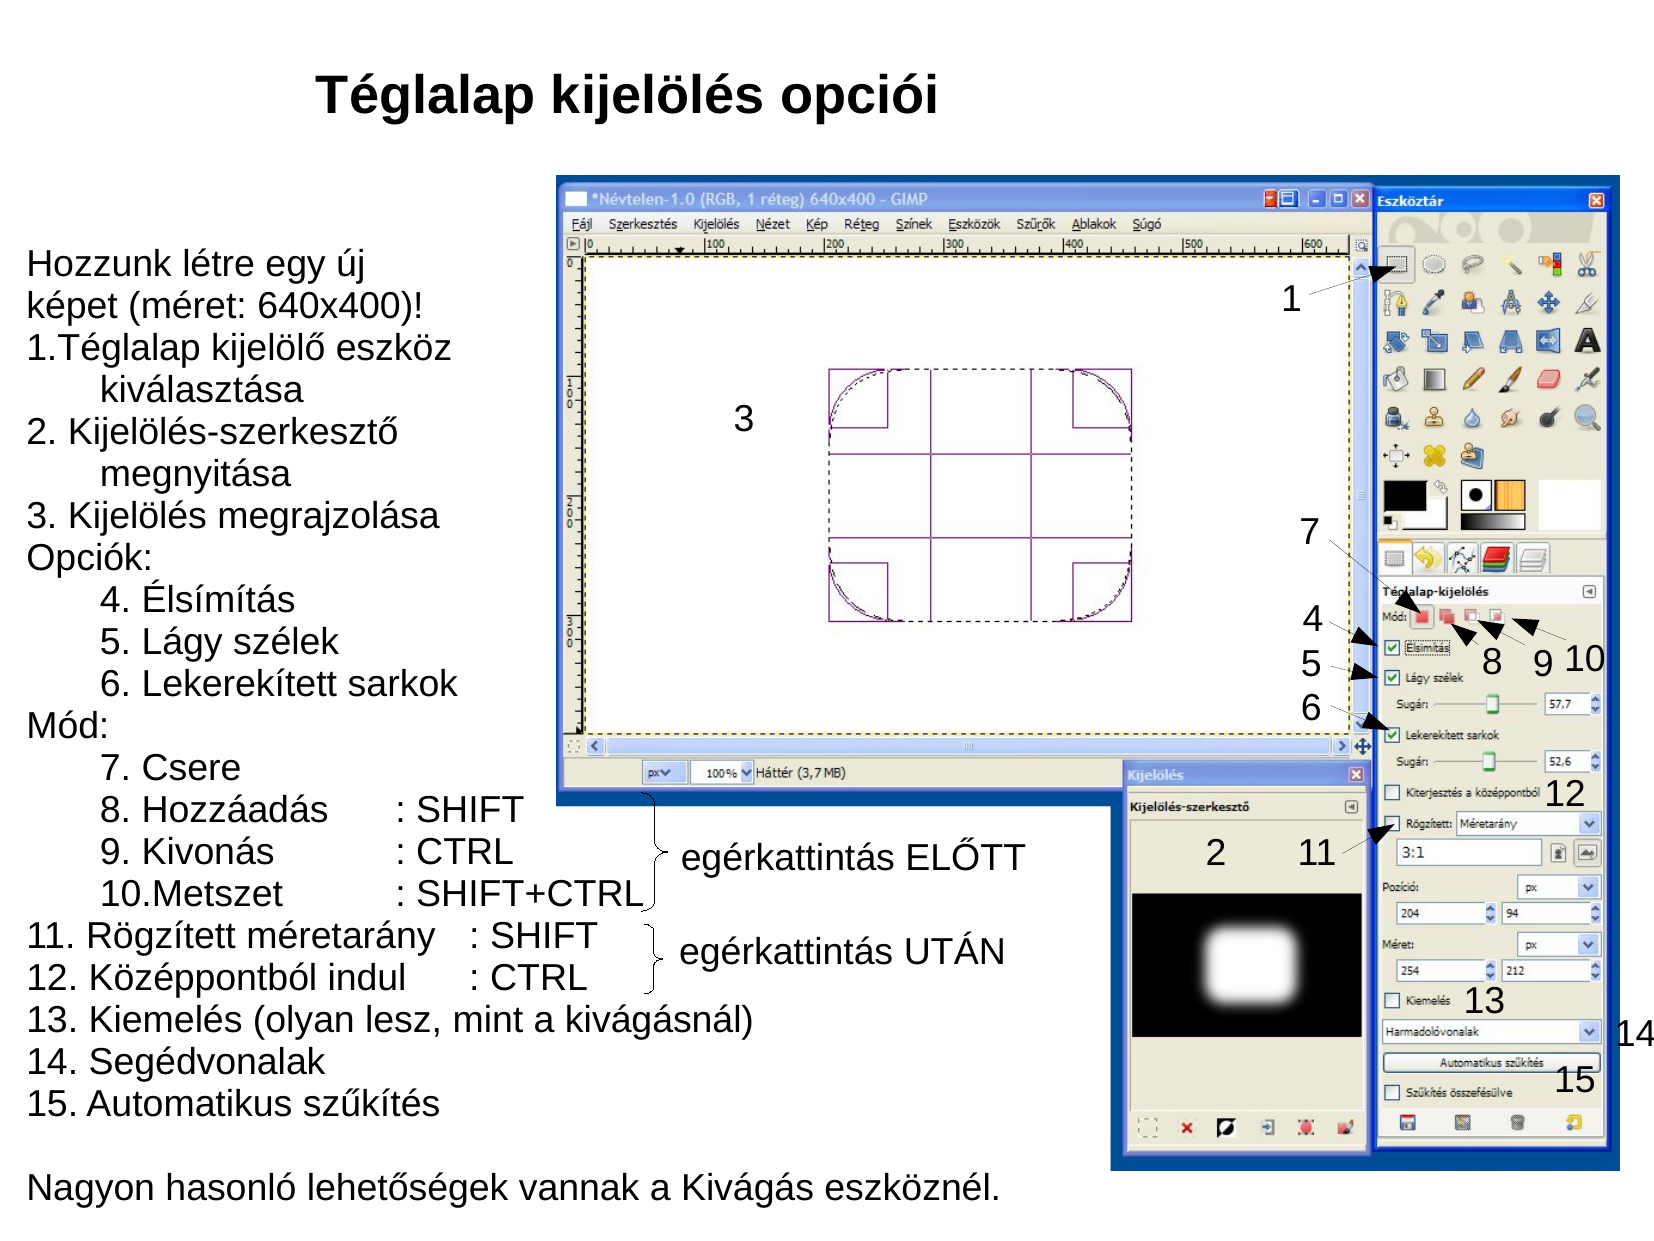

Téglalap kijelölés opciói
Hozzunk létre egy új
képet (méret: 640x400)!
1.Téglalap kijelölő eszköz
	kiválasztása
2. Kijelölés-szerkesztő
	megnyitása
3. Kijelölés megrajzolása
Opciók:
	4. Élsímítás
	5. Lágy szélek
	6. Lekerekített sarkok
Mód:
 	7. Csere
 	8. Hozzáadás	: SHIFT
 	9. Kivonás		: CTRL
	10.Metszet		: SHIFT+CTRL
11. Rögzített méretarány	: SHIFT
12. Középpontból indul	: CTRL
13. Kiemelés (olyan lesz, mint a kivágásnál)
14. Segédvonalak
15. Automatikus szűkítés
Nagyon hasonló lehetőségek vannak a Kivágás eszköznél.
1
3
7
4
10
8
5
9
6
12
2
11
egérkattintás ELŐTT
egérkattintás UTÁN
13
14
15